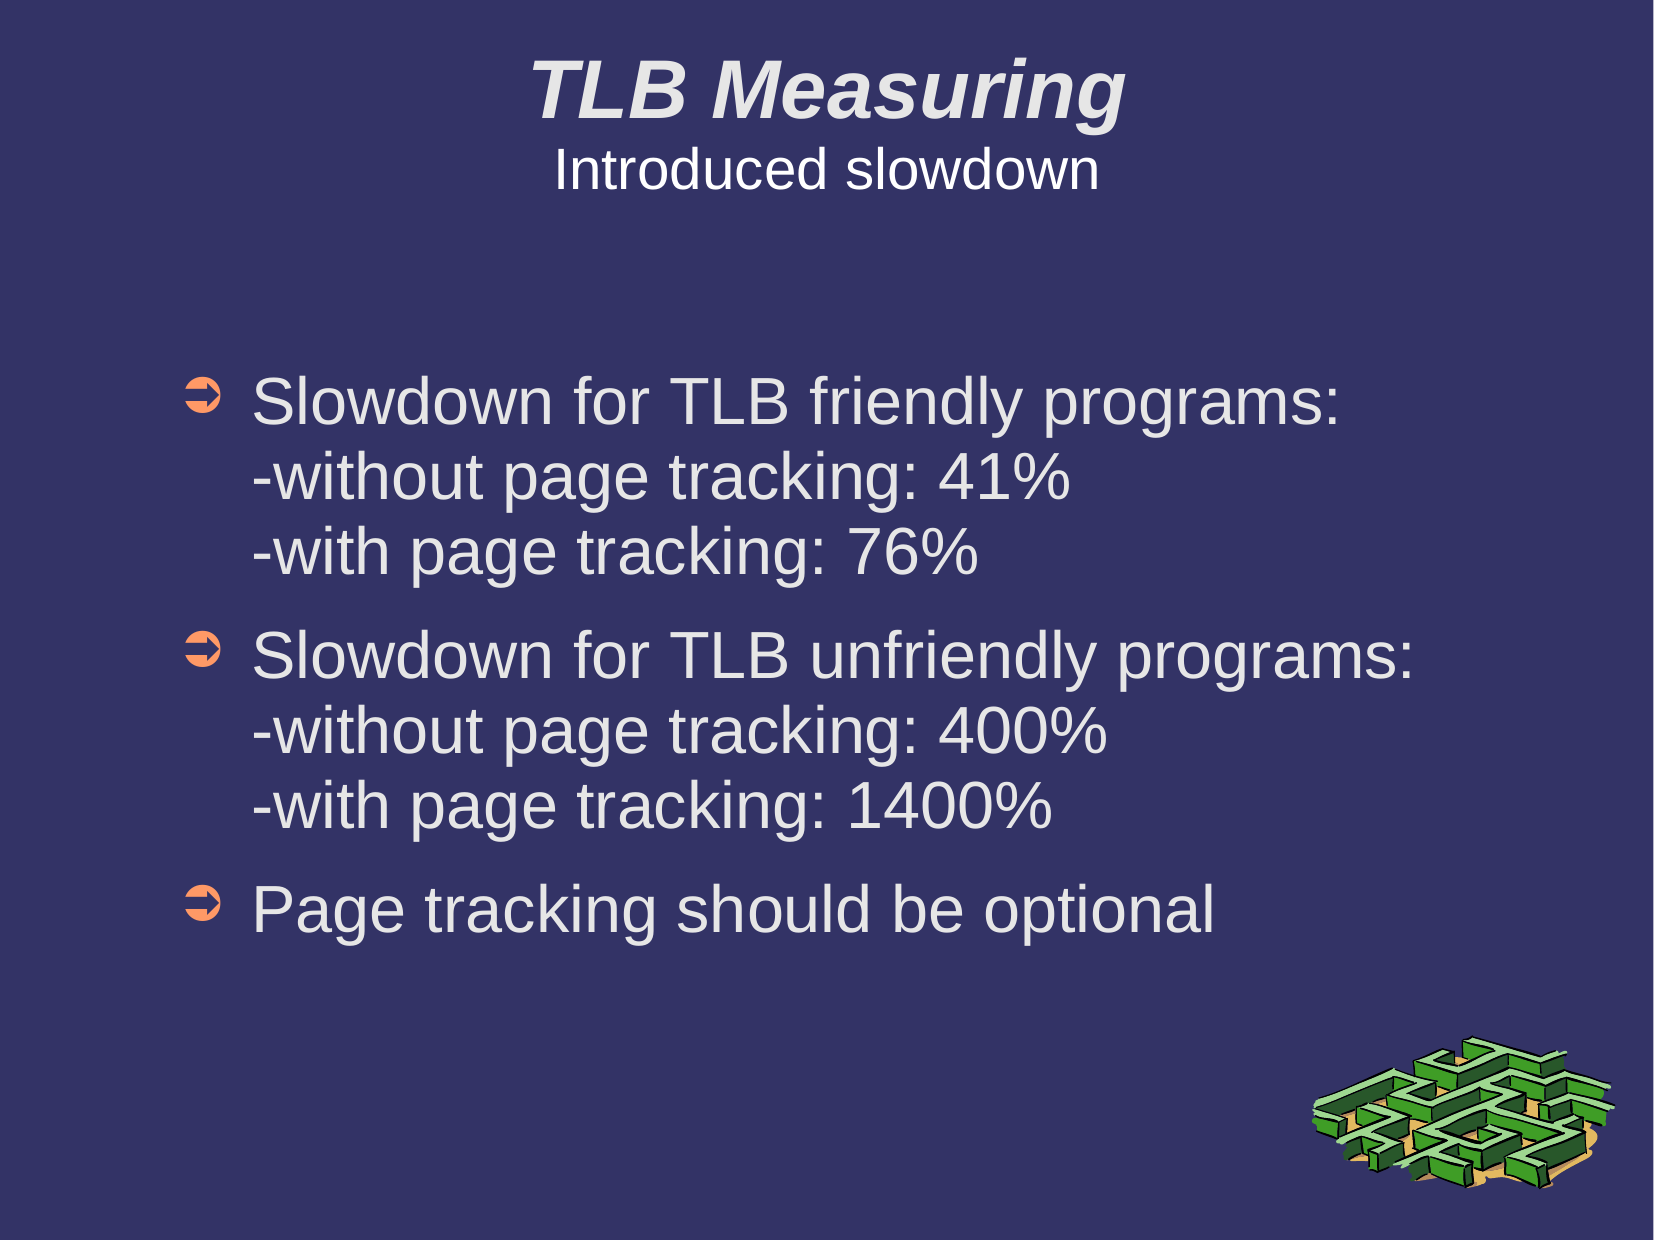

# TLB Measuring Introduced slowdown
Slowdown for TLB friendly programs:
-without page tracking: 41%
-with page tracking: 76%
Slowdown for TLB unfriendly programs:
-without page tracking: 400%
-with page tracking: 1400%
Page tracking should be optional